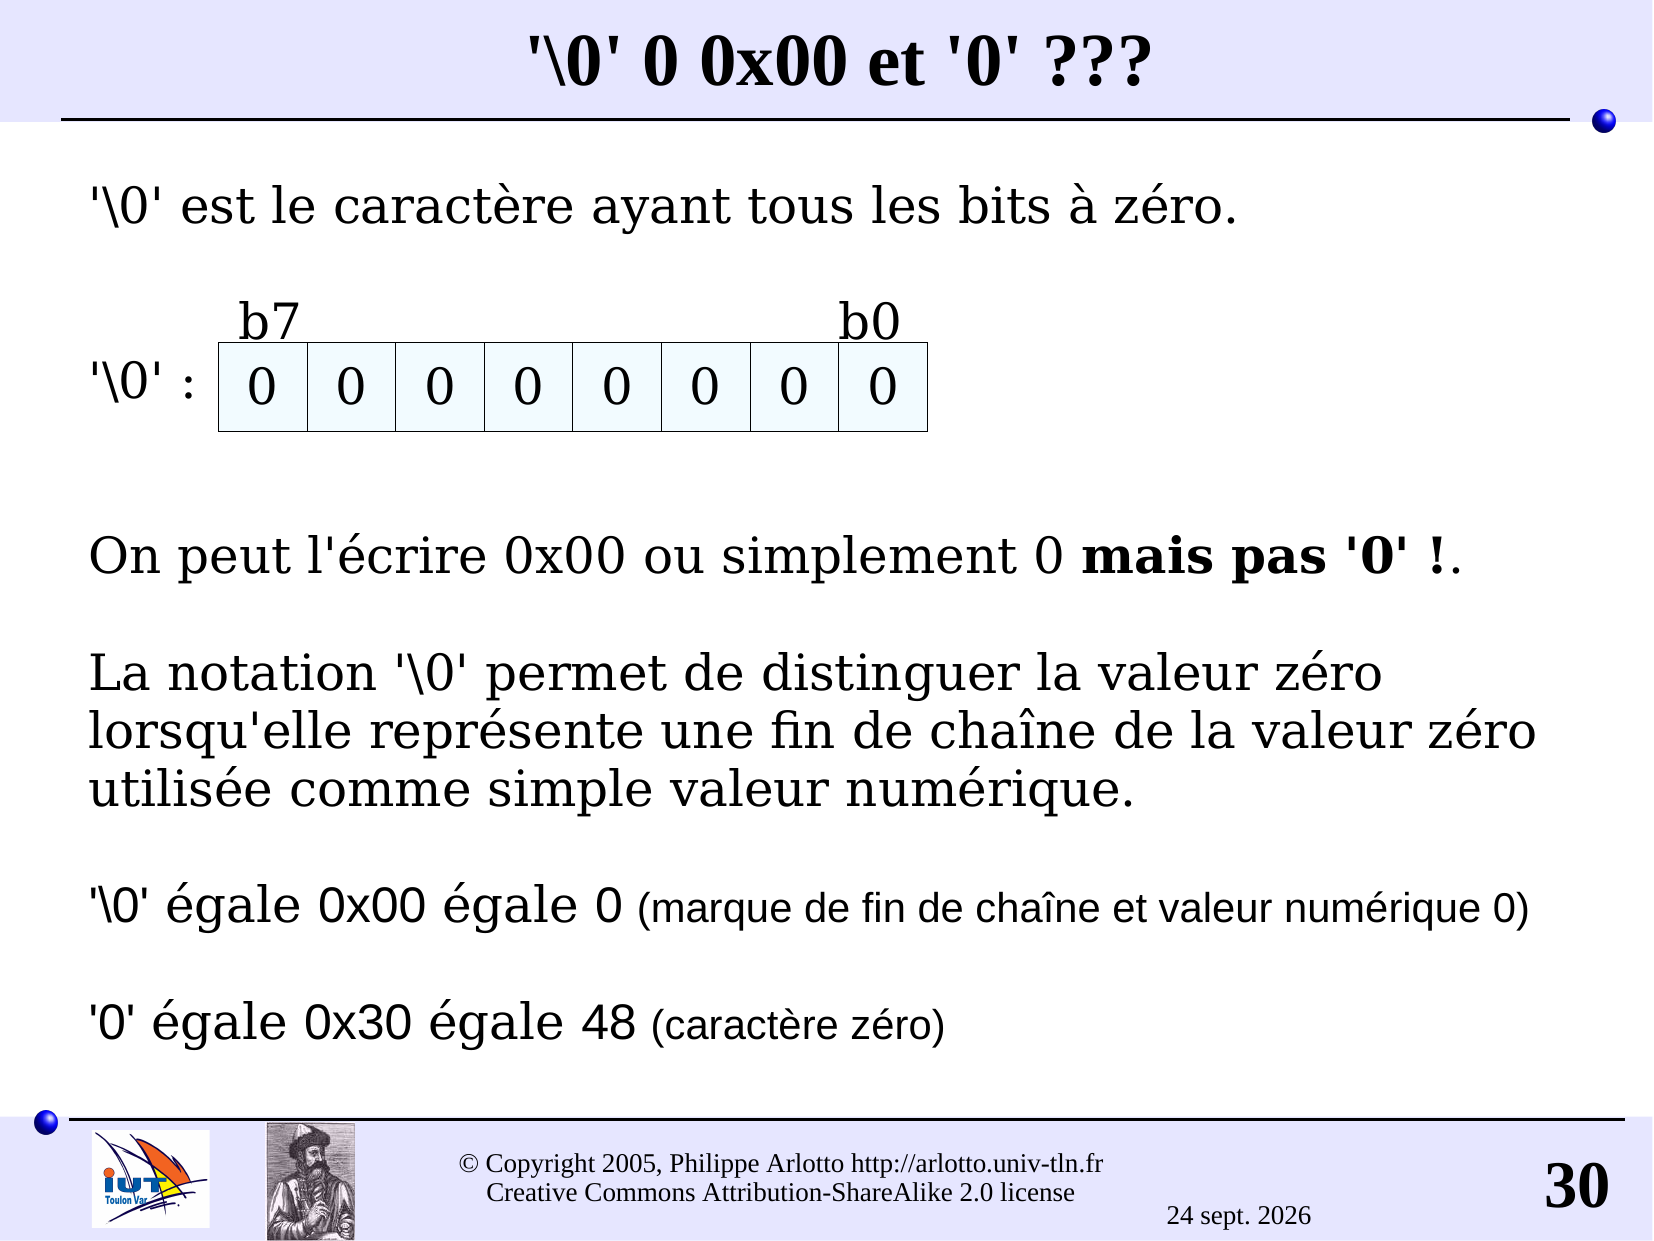

# '\0' 0 0x00 et '0' ???
'\0' est le caractère ayant tous les bits à zéro.
		b7								b0
'\0' :
On peut l'écrire 0x00 ou simplement 0 mais pas '0' !.
La notation '\0' permet de distinguer la valeur zéro
lorsqu'elle représente une fin de chaîne de la valeur zéro utilisée comme simple valeur numérique.
'\0' égale 0x00 égale 0 (marque de fin de chaîne et valeur numérique 0)
'0' égale 0x30 égale 48 (caractère zéro)
0
0
0
0
0
0
0
0